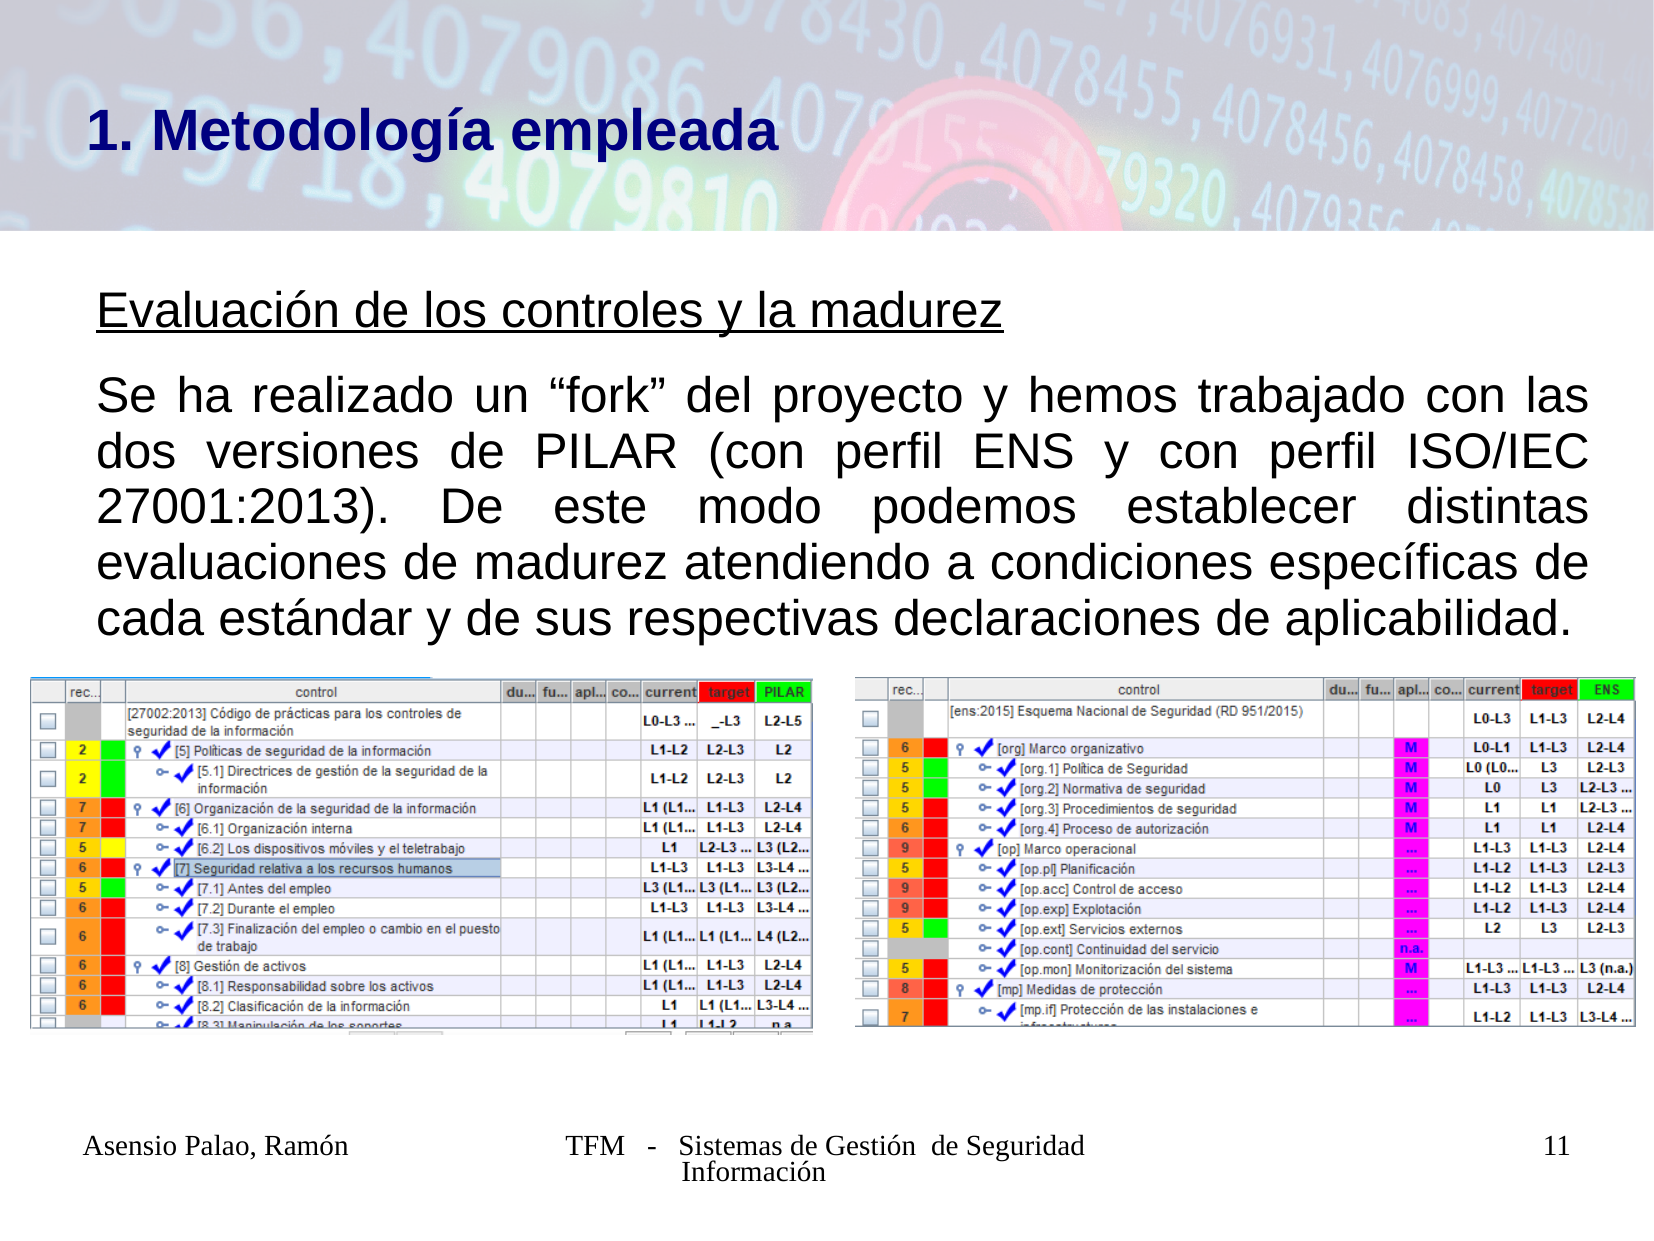

1. Metodología empleada
#
Evaluación de los controles y la madurez
Se ha realizado un “fork” del proyecto y hemos trabajado con las dos versiones de PILAR (con perfil ENS y con perfil ISO/IEC 27001:2013). De este modo podemos establecer distintas evaluaciones de madurez atendiendo a condiciones específicas de cada estándar y de sus respectivas declaraciones de aplicabilidad.
Asensio Palao, Ramón
TFM - Sistemas de Gestión de Seguridad Información
11